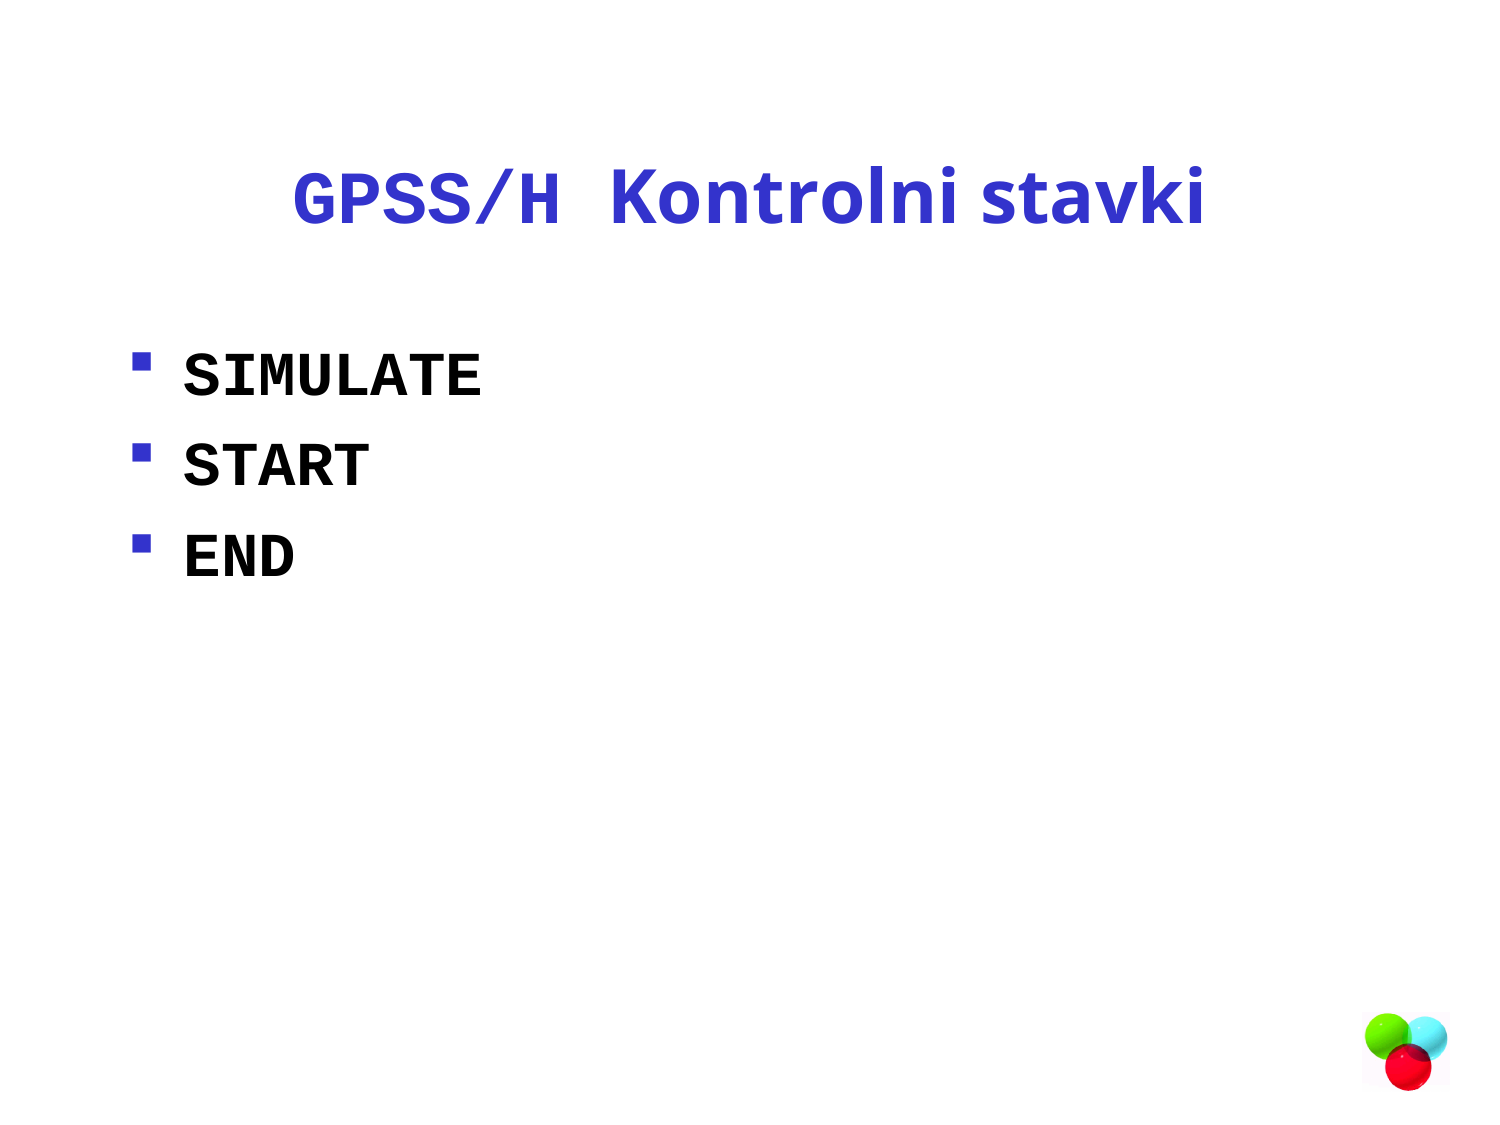

# GPSS/H Kontrolni stavki
SIMULATE
START
END